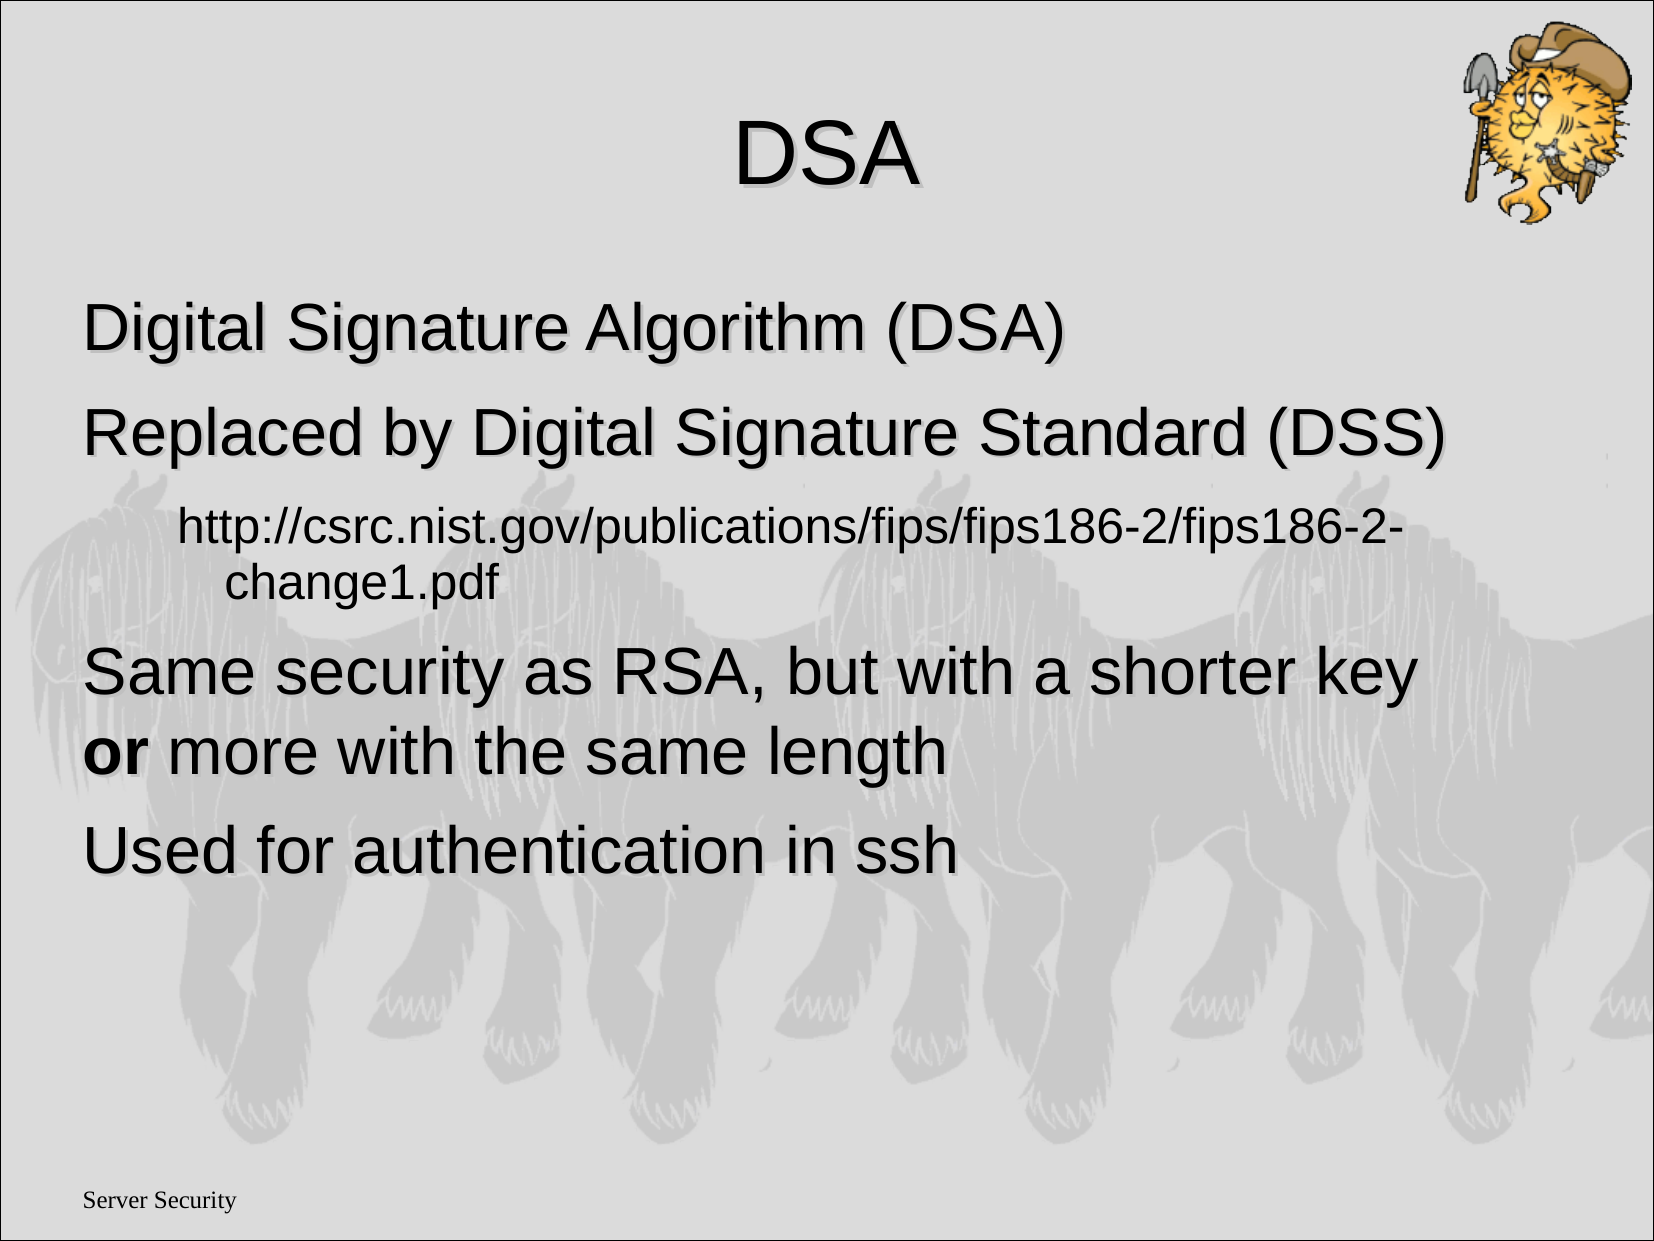

# DSA
Digital Signature Algorithm (DSA)
Replaced by Digital Signature Standard (DSS)
http://csrc.nist.gov/publications/fips/fips186-2/fips186-2-change1.pdf
Same security as RSA, but with a shorter key
or more with the same length
Used for authentication in ssh